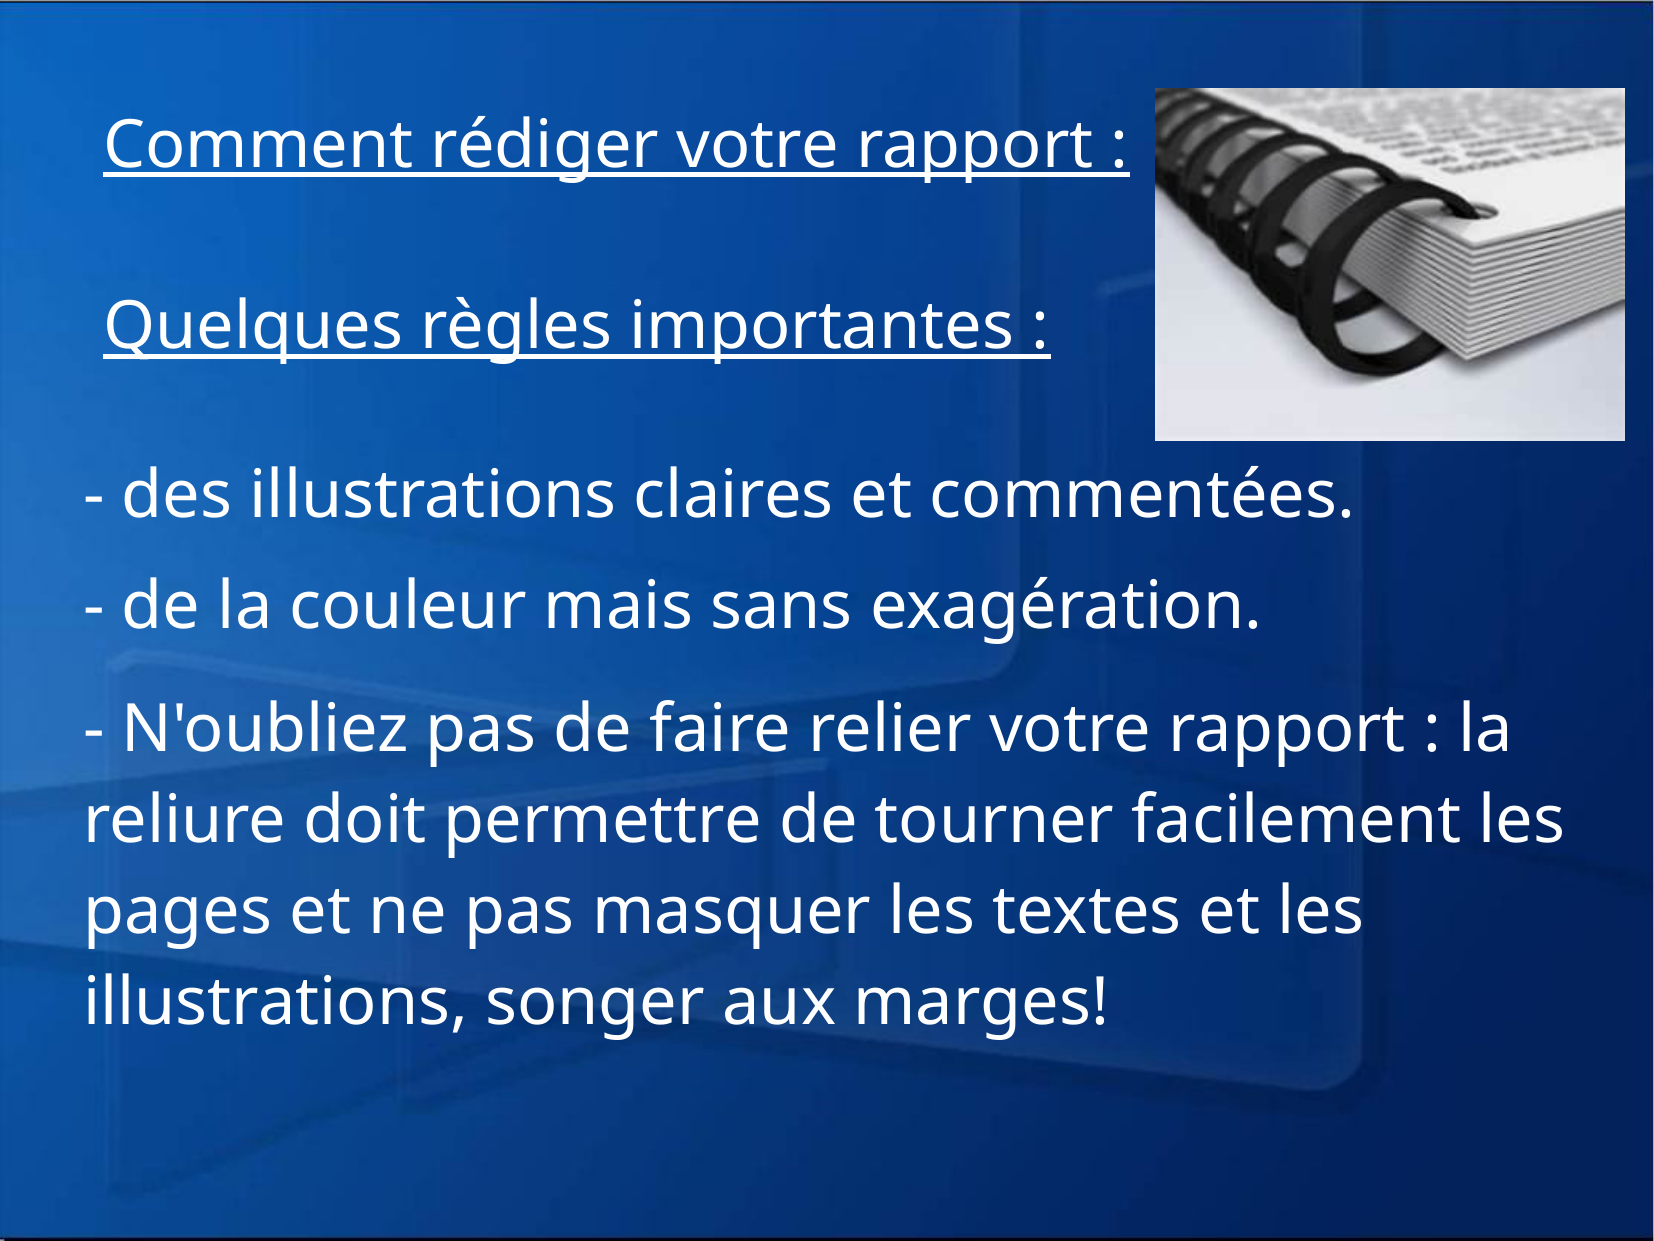

Comment rédiger votre rapport :
Quelques règles importantes :
- des illustrations claires et commentées.
- de la couleur mais sans exagération.
- N'oubliez pas de faire relier votre rapport : la reliure doit permettre de tourner facilement les pages et ne pas masquer les textes et les illustrations, songer aux marges!